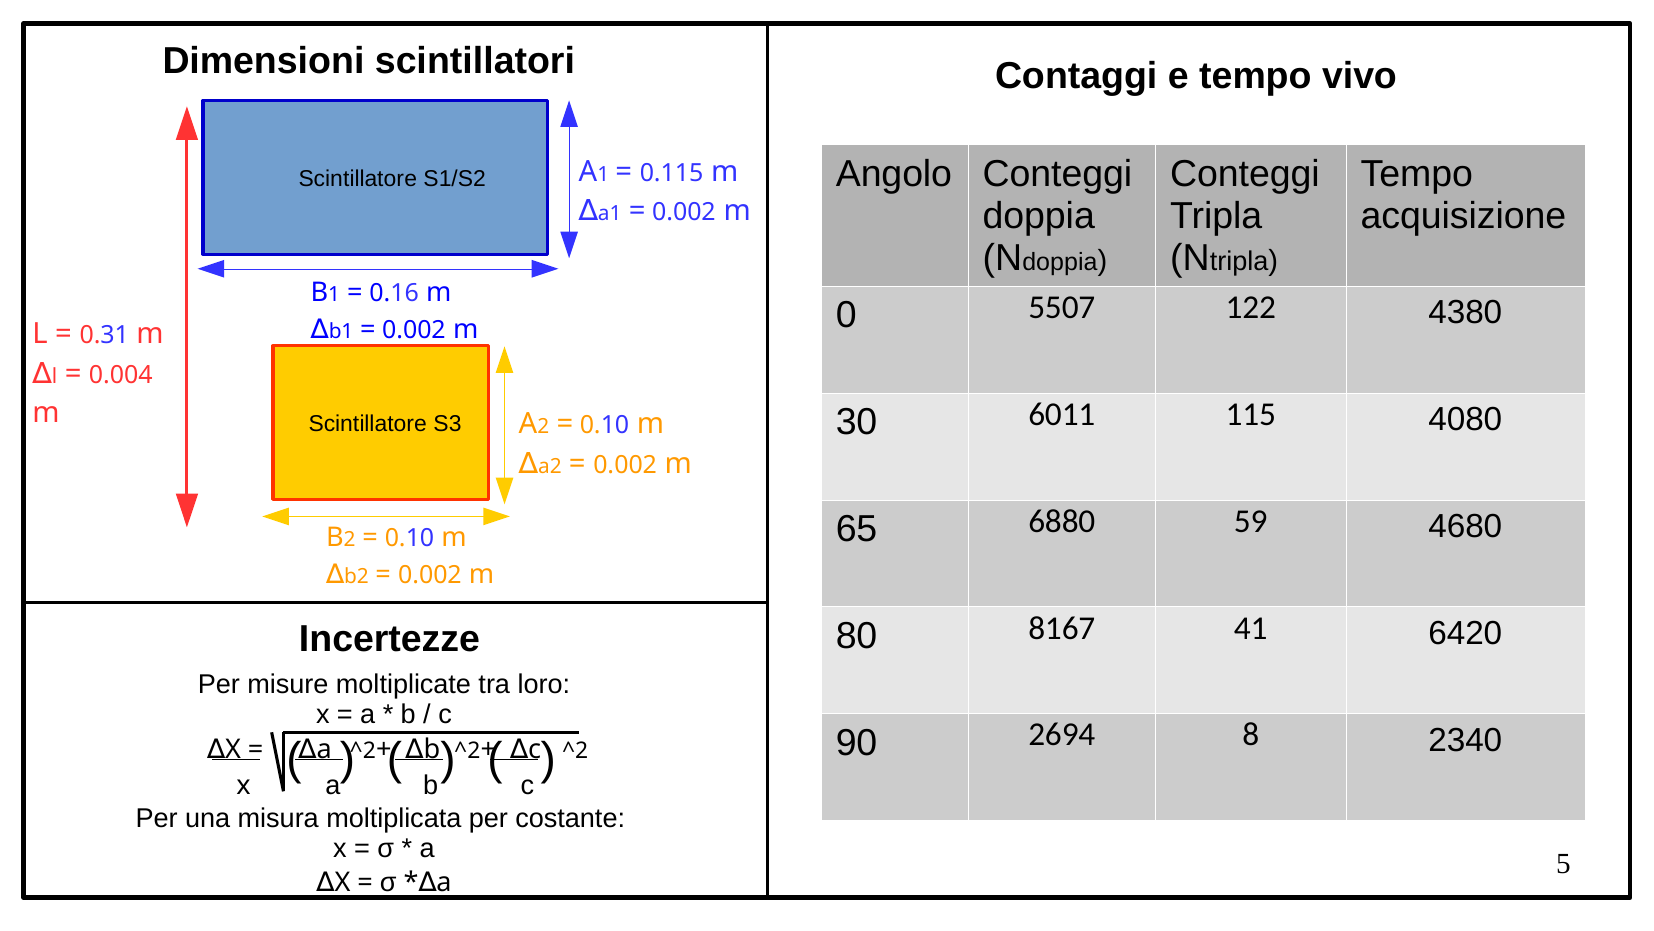

Dimensioni scintillatori
Contaggi e tempo vivo
A1 = 0.115 m
∆a1 = 0.002 m
| Angolo | Conteggi doppia (Ndoppia) | Conteggi Tripla (Ntripla) | Tempo acquisizione |
| --- | --- | --- | --- |
| 0 | 5507 | 122 | 4380 |
| 30 | 6011 | 115 | 4080 |
| 65 | 6880 | 59 | 4680 |
| 80 | 8167 | 41 | 6420 |
| 90 | 2694 | 8 | 2340 |
Scintillatore S1/S2
B1 = 0.16 m
∆b1 = 0.002 m
L = 0.31 m
∆l = 0.004 m
A2 = 0.10 m
∆a2 = 0.002 m
Scintillatore S3
B2 = 0.10 m
∆b2 = 0.002 m
Incertezze
 Per misure moltiplicate tra loro:
x = a * b / c
 ∆X = ∆a ^2+ ∆b ^2+ ∆c ^2
 x a b c
Per una misura moltiplicata per costante:
x = σ * a
 ∆X = σ *∆a
( )
( )
( )
5